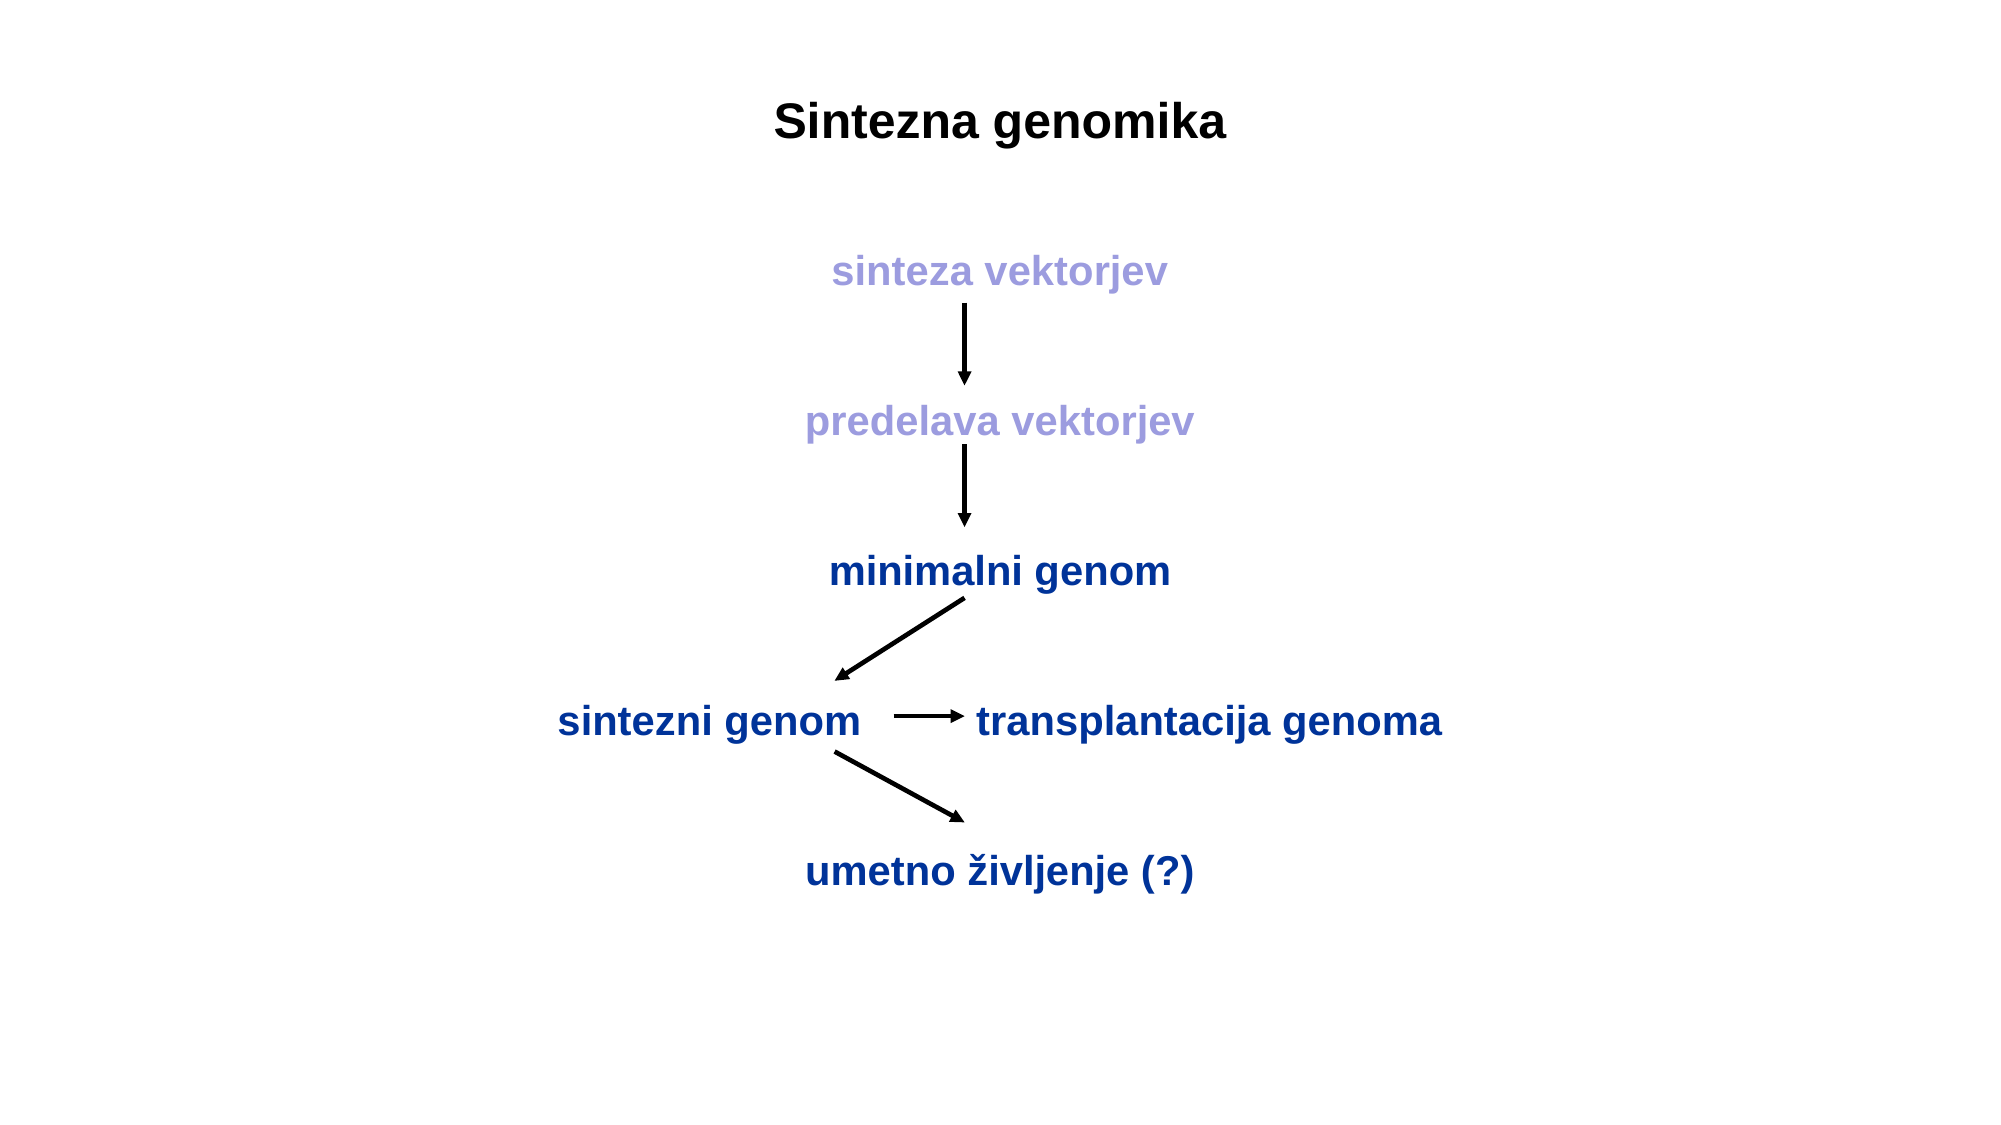

Sintezna genomika
sinteza vektorjev
predelava vektorjev
minimalni genom
sintezni genom transplantacija genoma
umetno življenje (?)